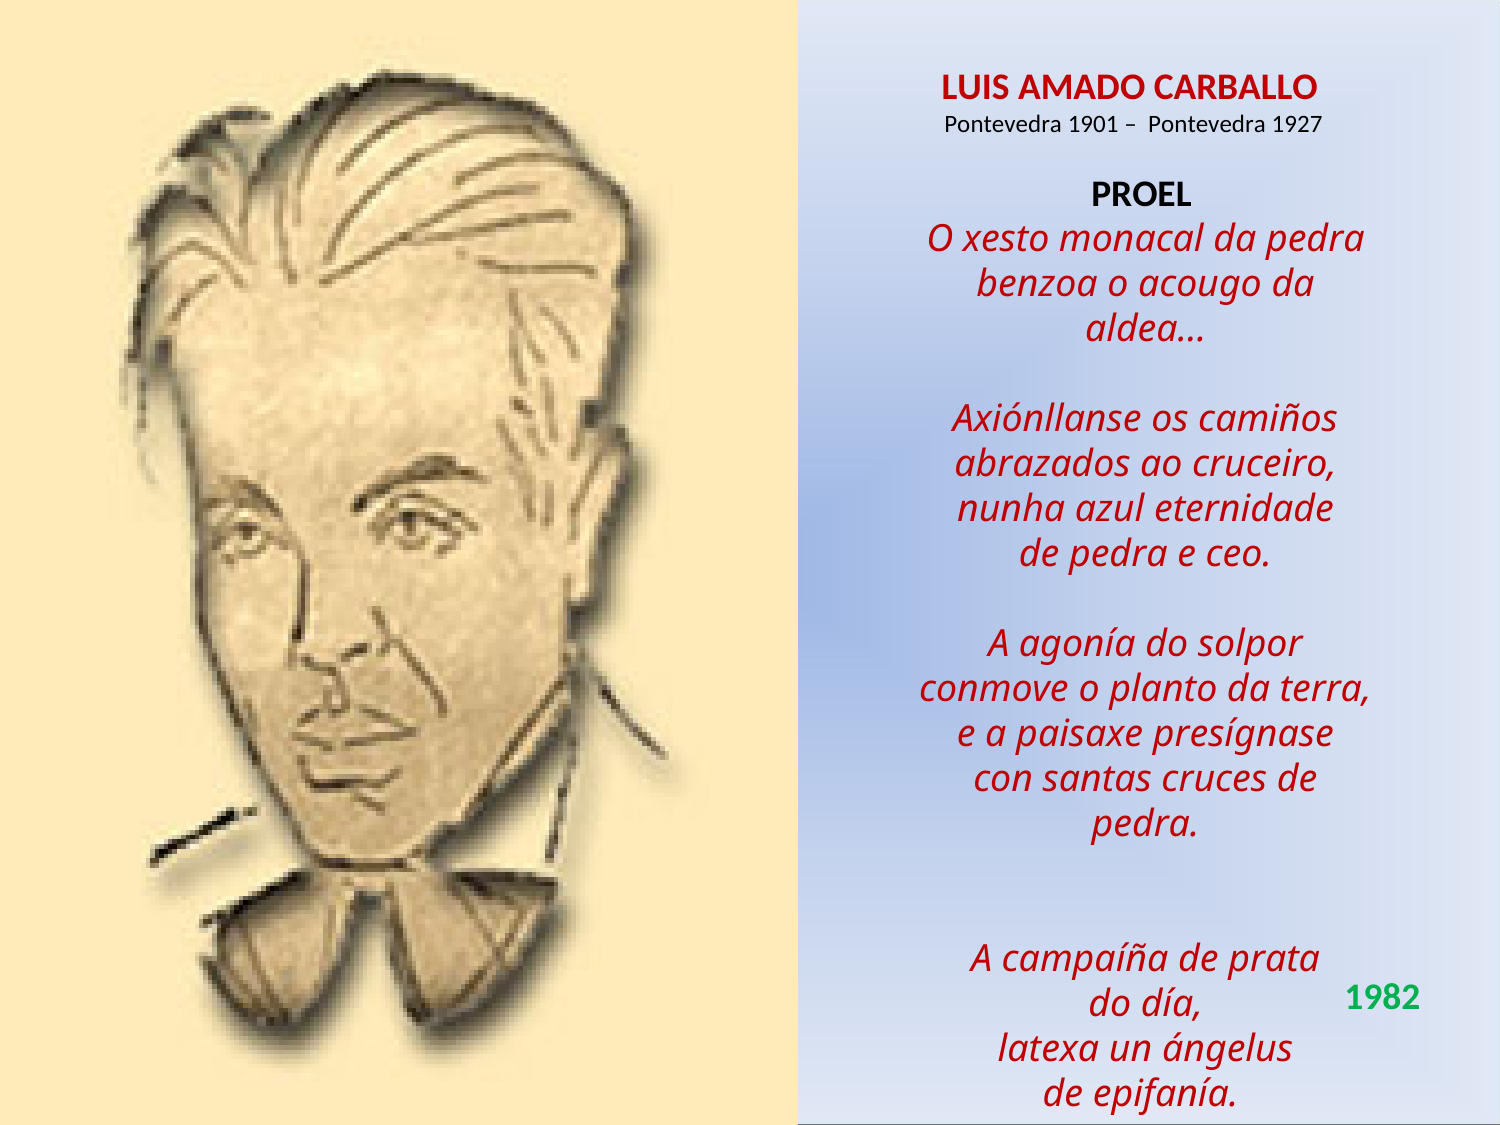

LUIS AMADO CARBALLO
Pontevedra 1901 – Pontevedra 1927
PROEL
O xesto monacal da pedra
benzoa o acougo da aldea…
Axiónllanse os camiños
abrazados ao cruceiro,
nunha azul eternidade
de pedra e ceo.
A agonía do solpor
conmove o planto da terra,
e a paisaxe presígnase
con santas cruces de pedra.
A campaíña de prata
do día,
latexa un ángelus
de epifanía.
...
1982